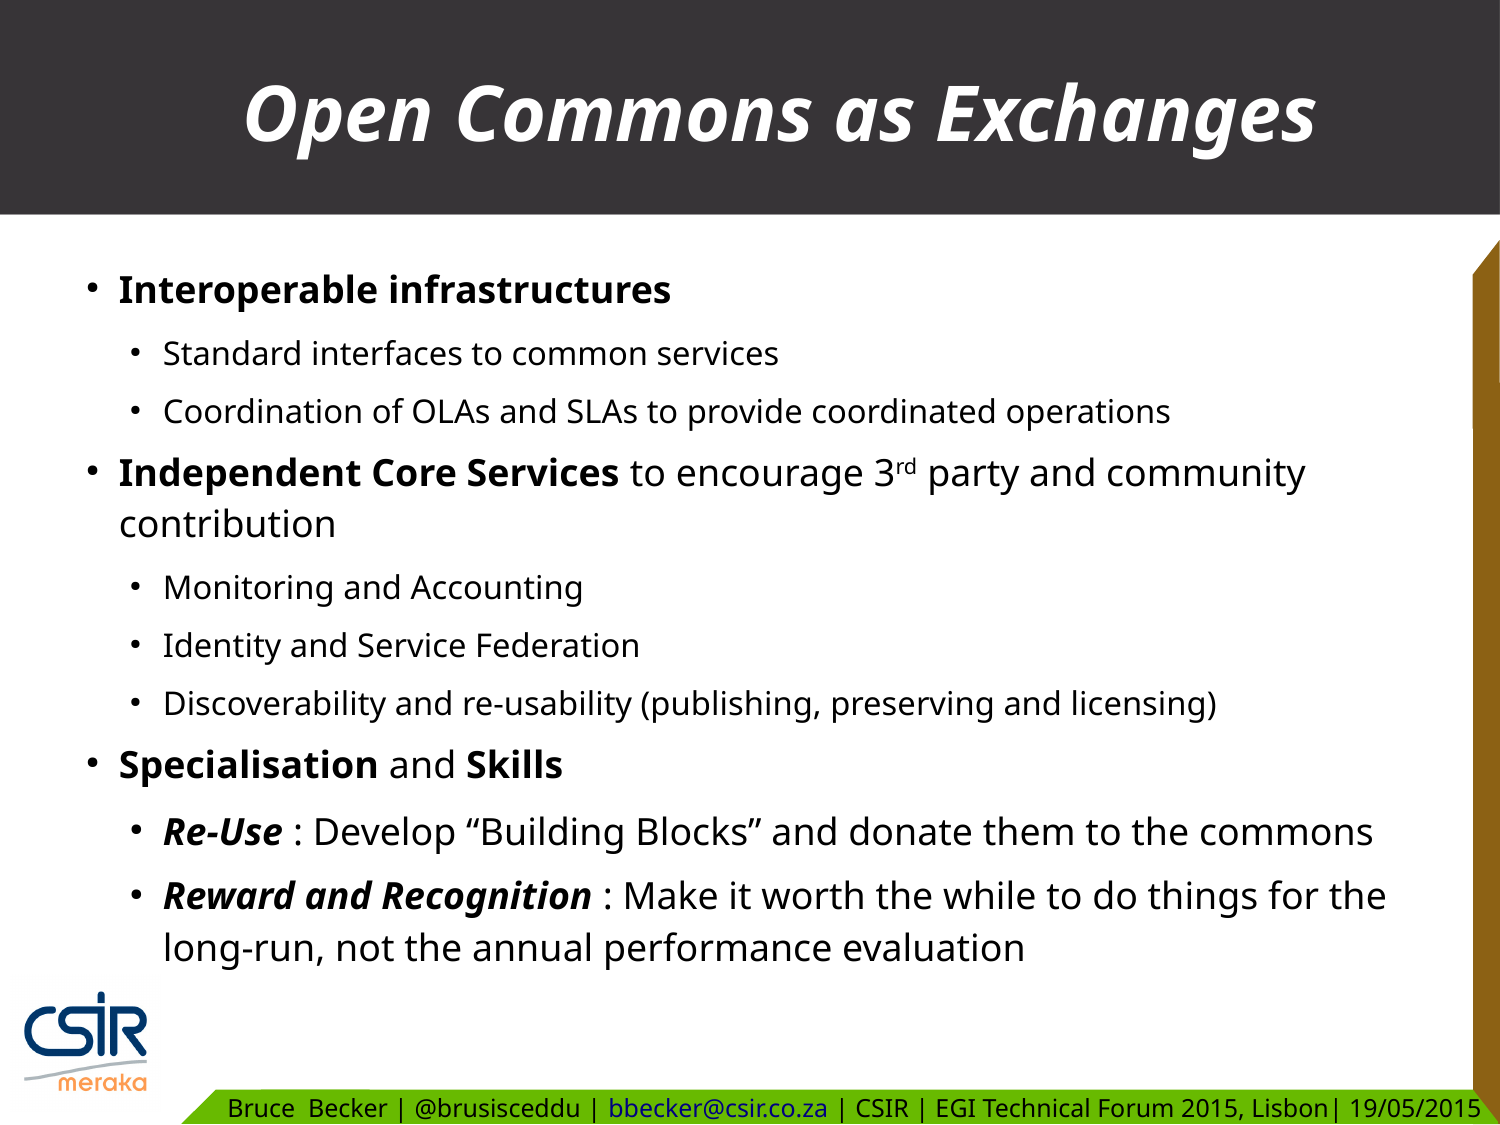

# Open Commons as Exchanges
Interoperable infrastructures
Standard interfaces to common services
Coordination of OLAs and SLAs to provide coordinated operations
Independent Core Services to encourage 3rd party and community contribution
Monitoring and Accounting
Identity and Service Federation
Discoverability and re-usability (publishing, preserving and licensing)
Specialisation and Skills
Re-Use : Develop “Building Blocks” and donate them to the commons
Reward and Recognition : Make it worth the while to do things for the long-run, not the annual performance evaluation